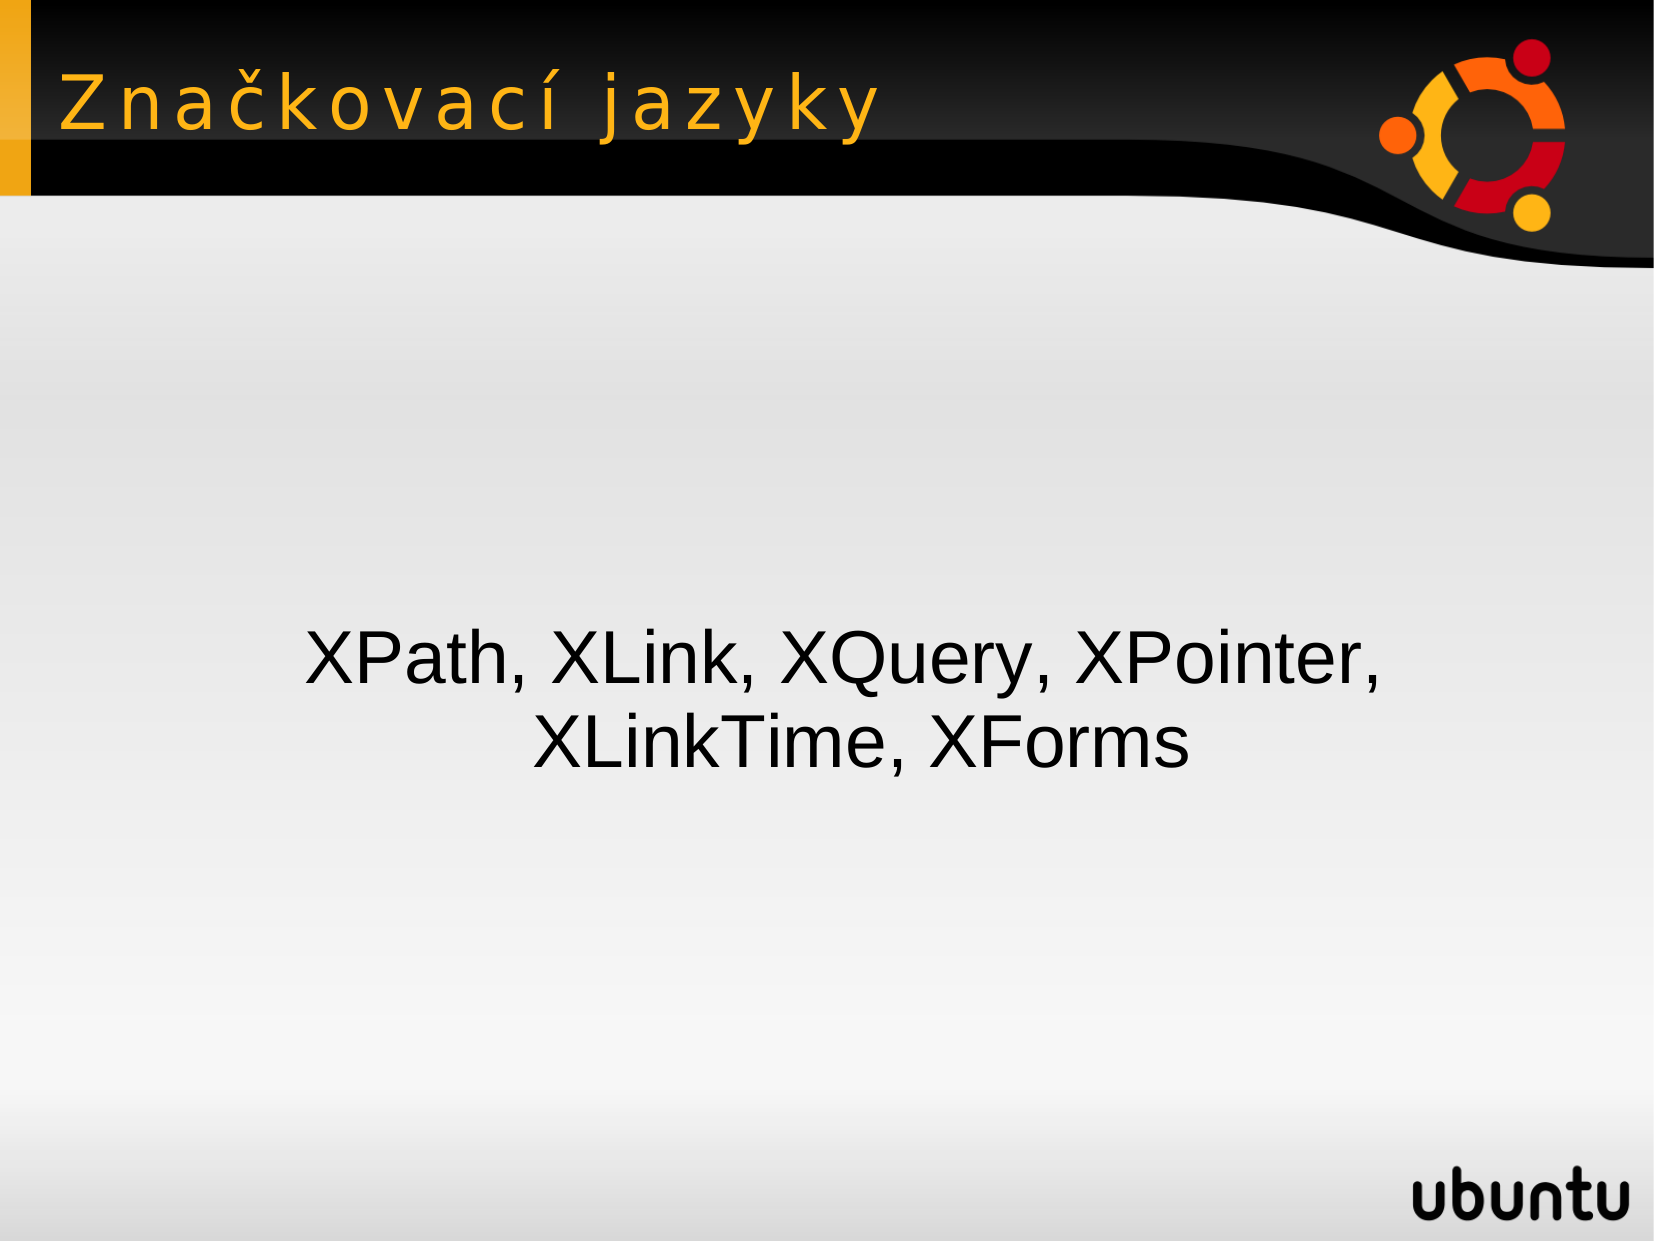

# Značkovací jazyky
XPath, XLink, XQuery, XPointer, XLinkTime, XForms